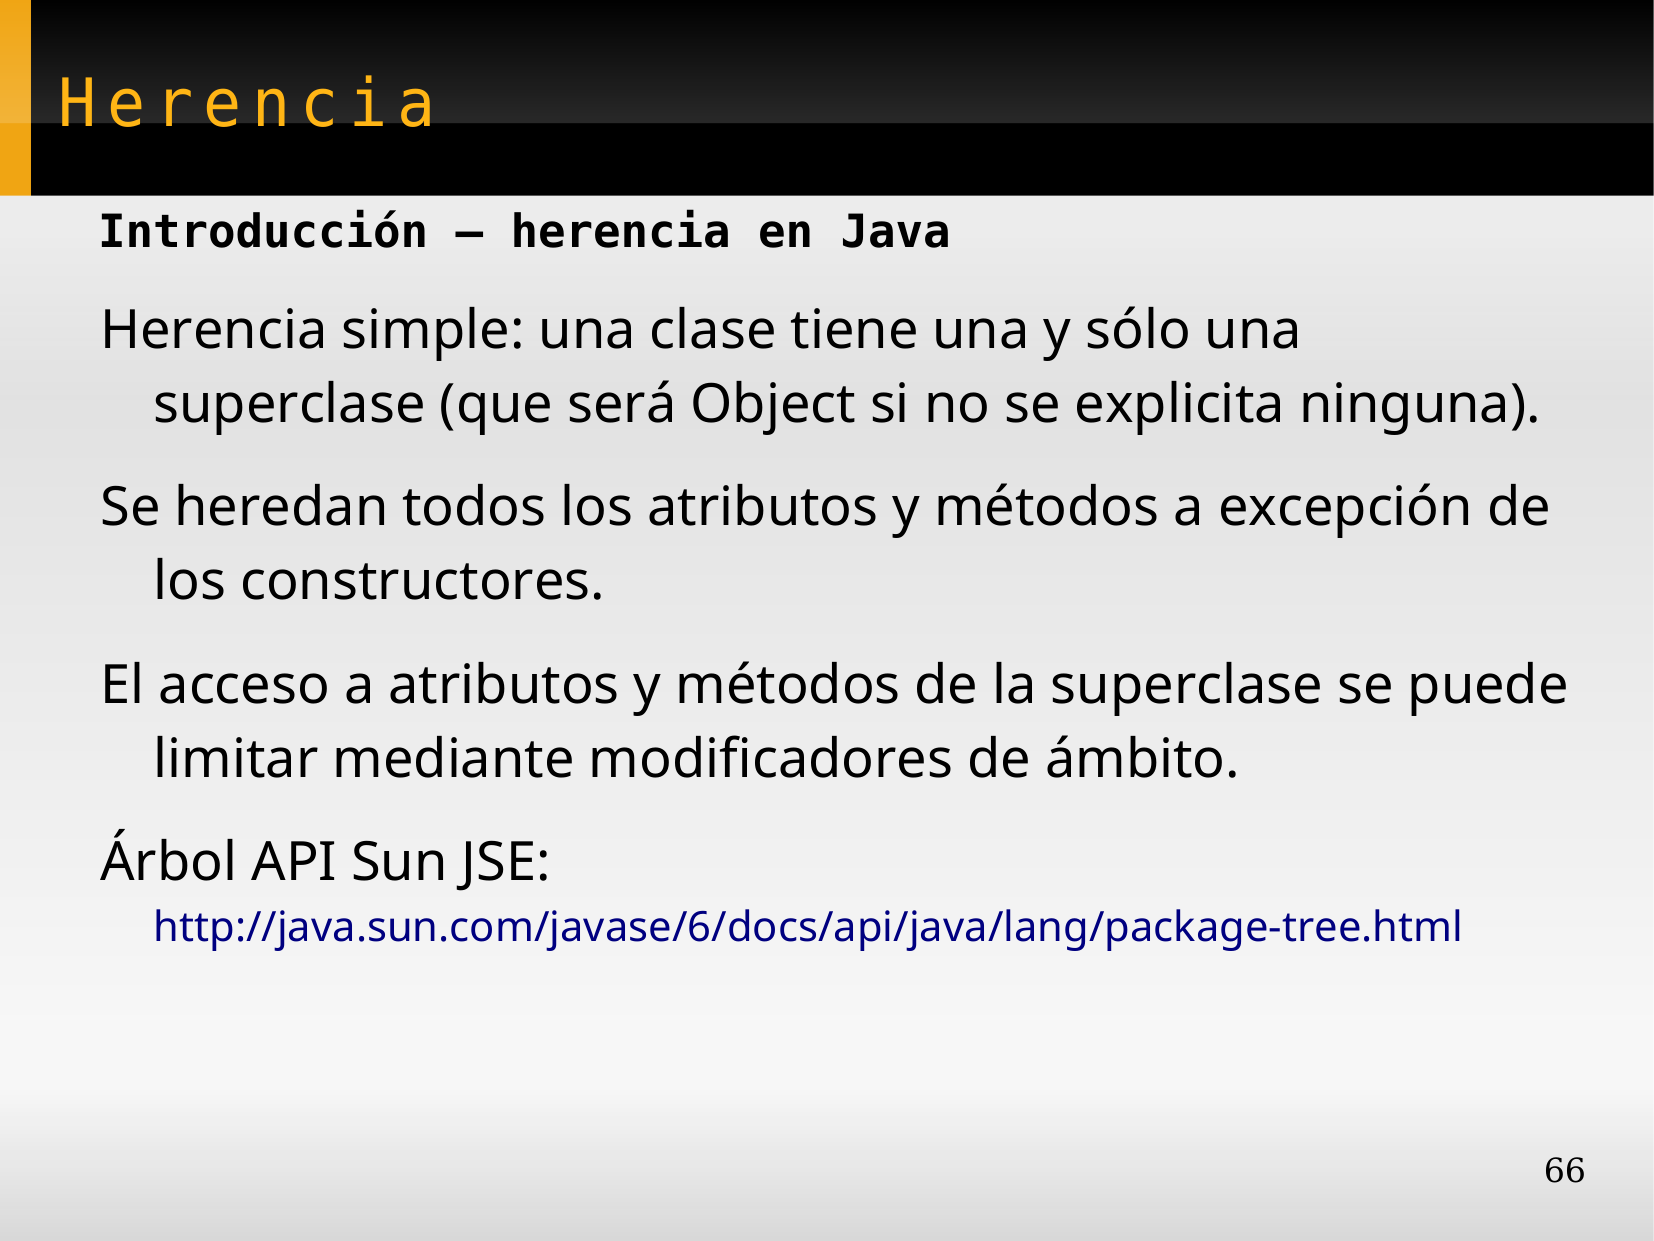

# Herencia
Introducción – herencia en Java
Herencia simple: una clase tiene una y sólo una superclase (que será Object si no se explicita ninguna).
Se heredan todos los atributos y métodos a excepción de los constructores.
El acceso a atributos y métodos de la superclase se puede limitar mediante modificadores de ámbito.
Árbol API Sun JSE: http://java.sun.com/javase/6/docs/api/java/lang/package-tree.html
66